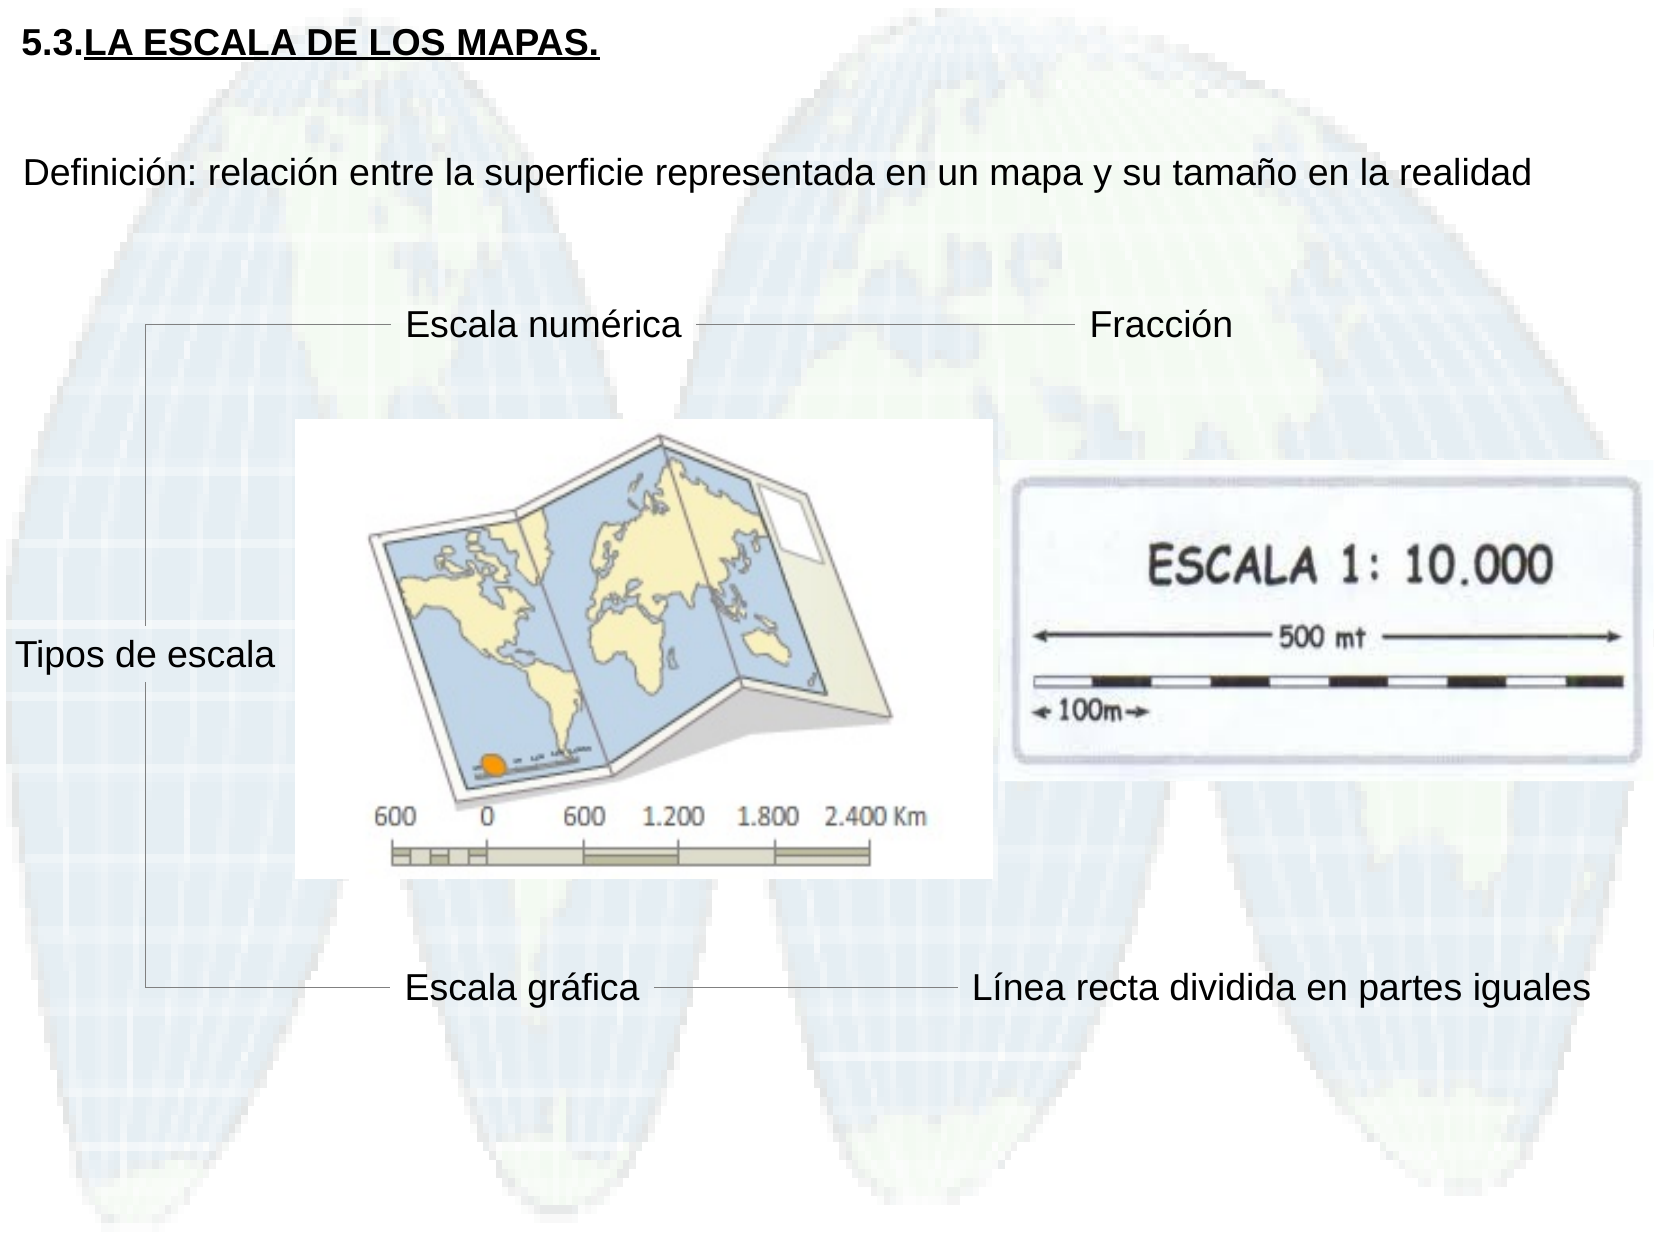

5.3.LA ESCALA DE LOS MAPAS.
Definición: relación entre la superficie representada en un mapa y su tamaño en la realidad
Escala numérica
Fracción
Tipos de escala
Escala gráfica
Línea recta dividida en partes iguales